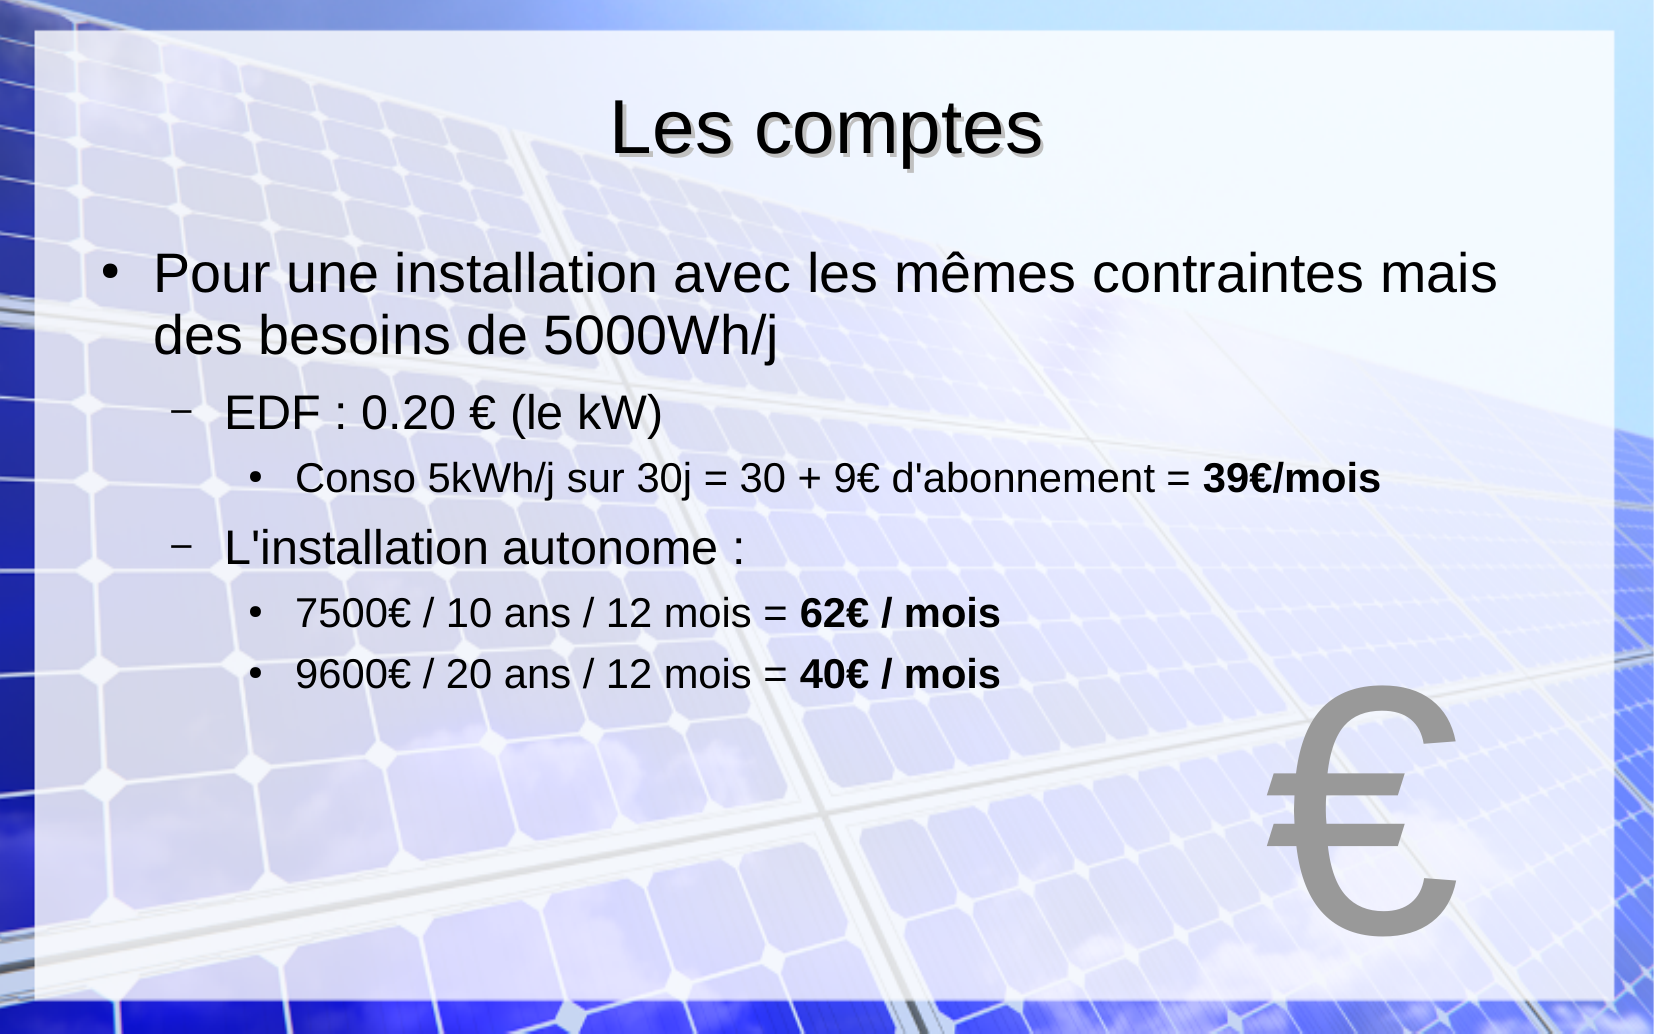

# Les comptes
Pour une installation avec les mêmes contraintes mais des besoins de 5000Wh/j
EDF : 0.20 € (le kW)
Conso 5kWh/j sur 30j = 30 + 9€ d'abonnement = 39€/mois
L'installation autonome :
7500€ / 10 ans / 12 mois = 62€ / mois
9600€ / 20 ans / 12 mois = 40€ / mois
€